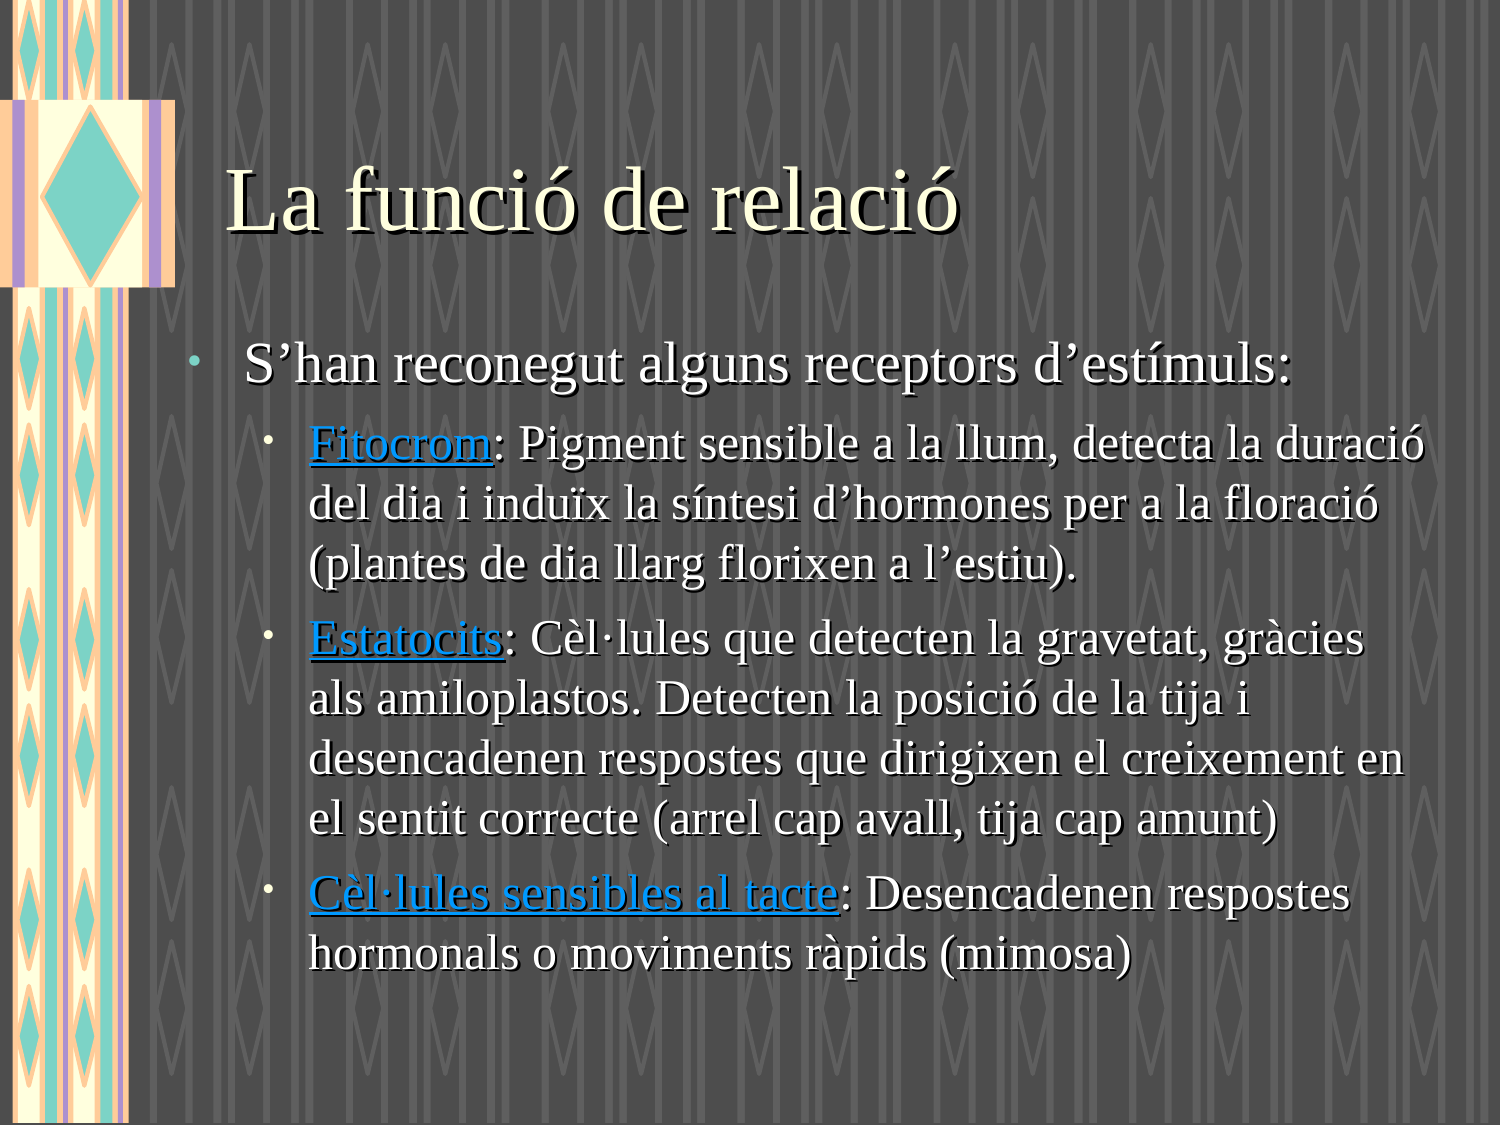

La funció de relació
# S’han reconegut alguns receptors d’estímuls:
Fitocrom: Pigment sensible a la llum, detecta la duració del dia i induïx la síntesi d’hormones per a la floració (plantes de dia llarg florixen a l’estiu).
Estatocits: Cèl·lules que detecten la gravetat, gràcies als amiloplastos. Detecten la posició de la tija i desencadenen respostes que dirigixen el creixement en el sentit correcte (arrel cap avall, tija cap amunt)
Cèl·lules sensibles al tacte: Desencadenen respostes hormonals o moviments ràpids (mimosa)